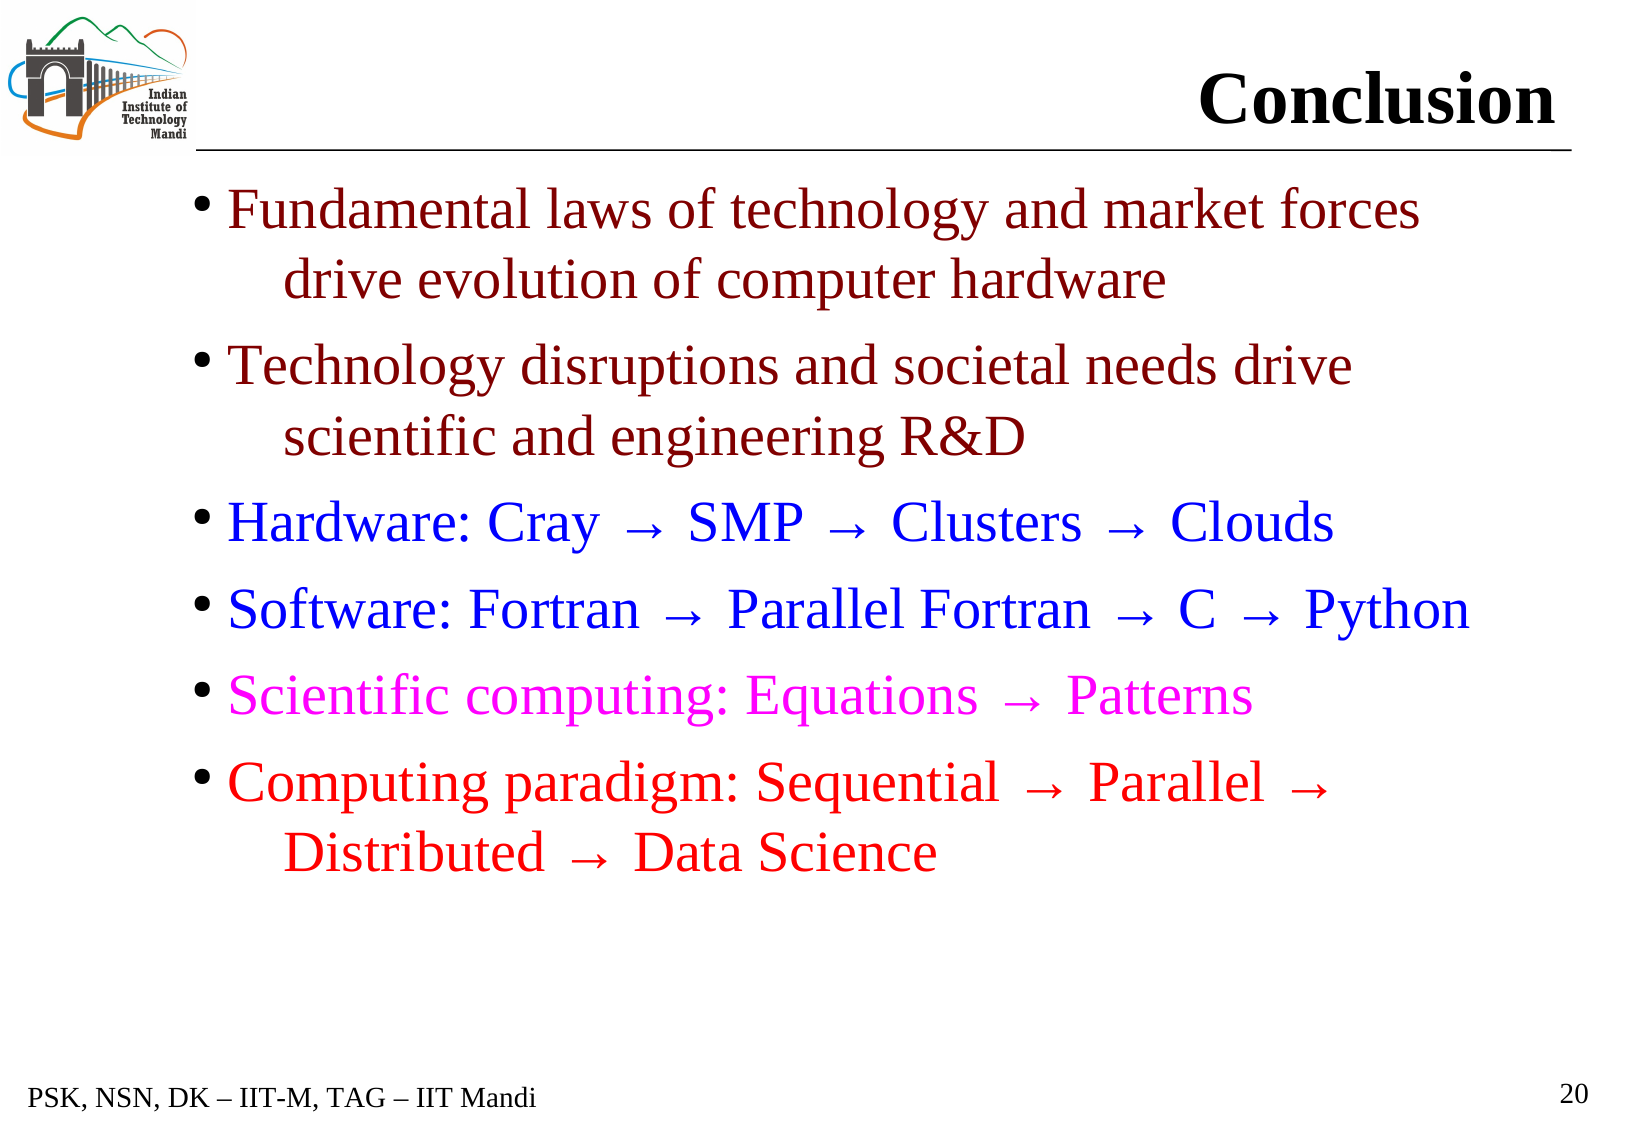

# Conclusion
Fundamental laws of technology and market forces drive evolution of computer hardware
Technology disruptions and societal needs drive scientific and engineering R&D
Hardware: Cray → SMP → Clusters → Clouds
Software: Fortran → Parallel Fortran → C → Python
Scientific computing: Equations → Patterns
Computing paradigm: Sequential → Parallel → Distributed → Data Science